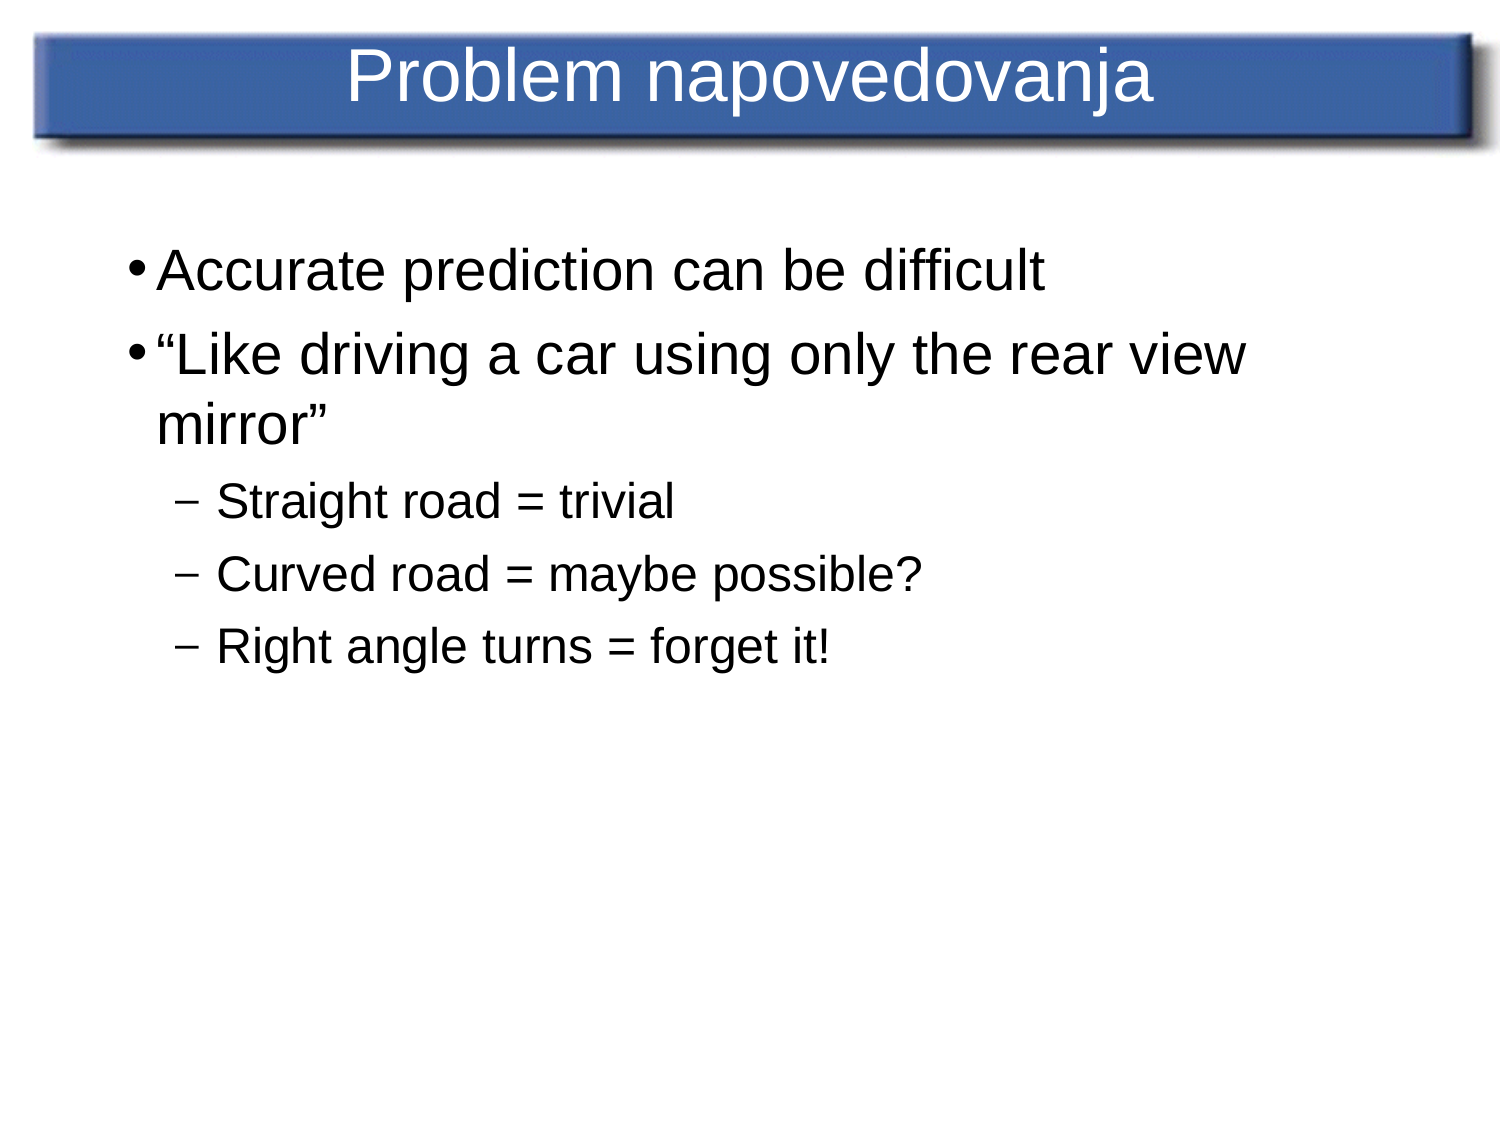

# Problem napovedovanja
Accurate prediction can be difficult
“Like driving a car using only the rear view mirror”
 Straight road = trivial
 Curved road = maybe possible?
 Right angle turns = forget it!